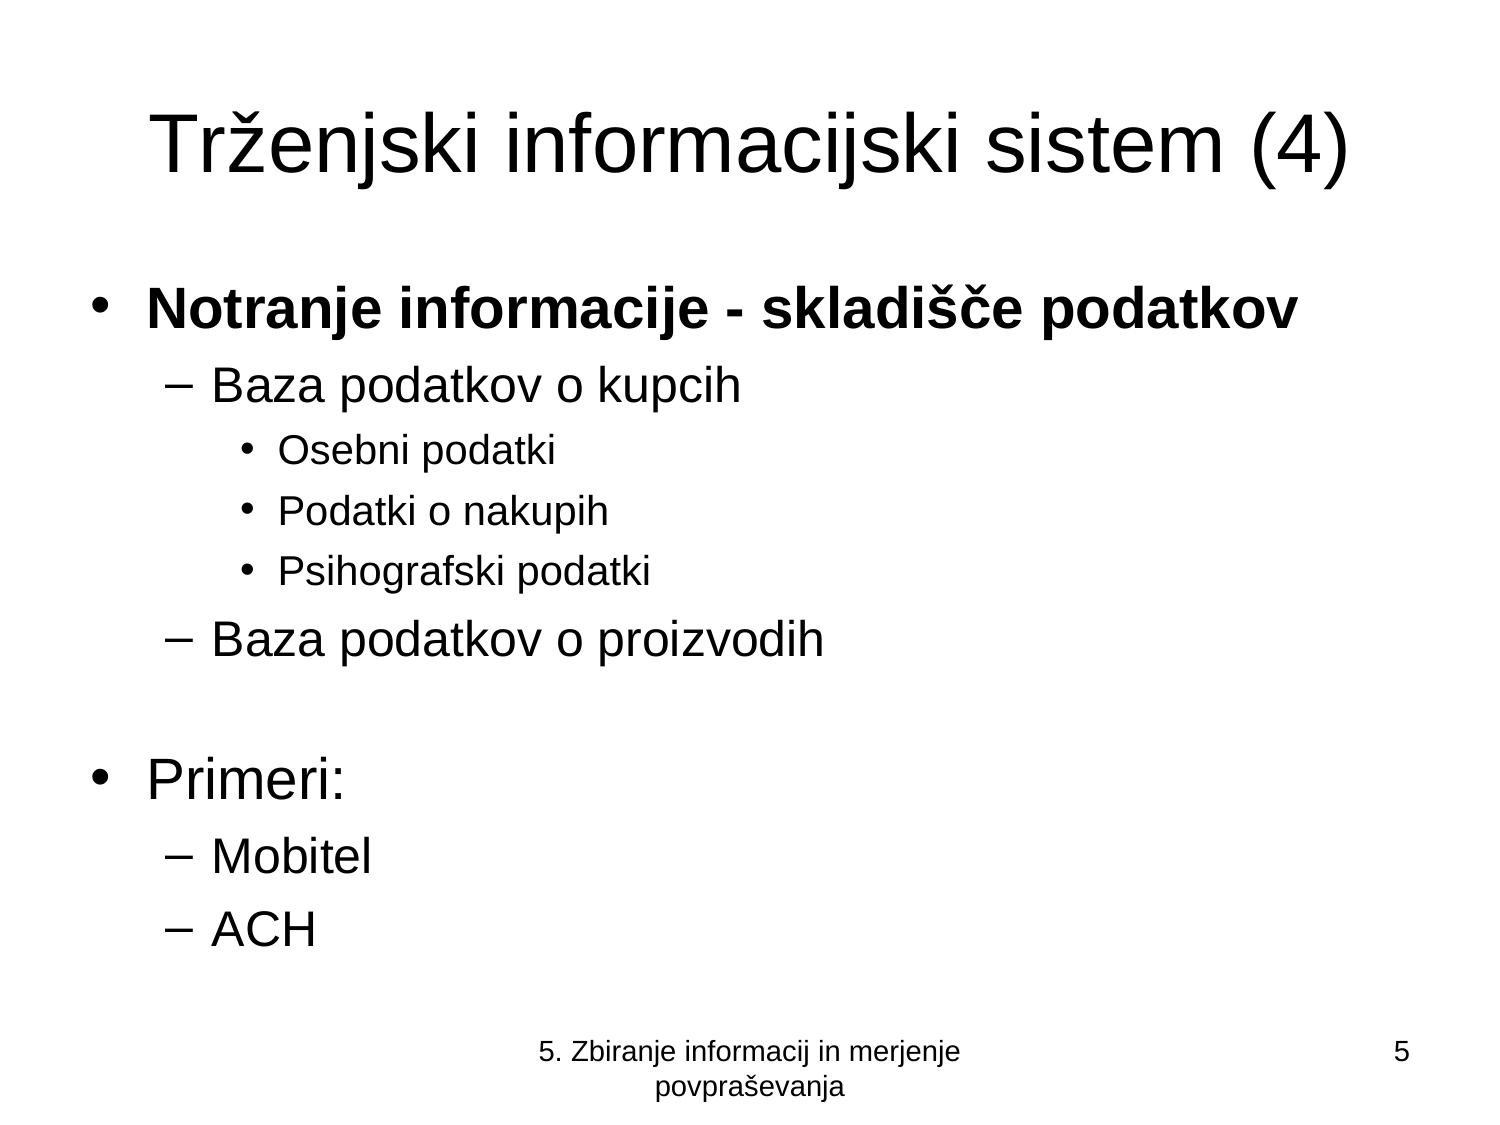

# Trženjski informacijski sistem (4)
Notranje informacije - skladišče podatkov
Baza podatkov o kupcih
Osebni podatki
Podatki o nakupih
Psihografski podatki
Baza podatkov o proizvodih
Primeri:
Mobitel
ACH
5. Zbiranje informacij in merjenje povpraševanja